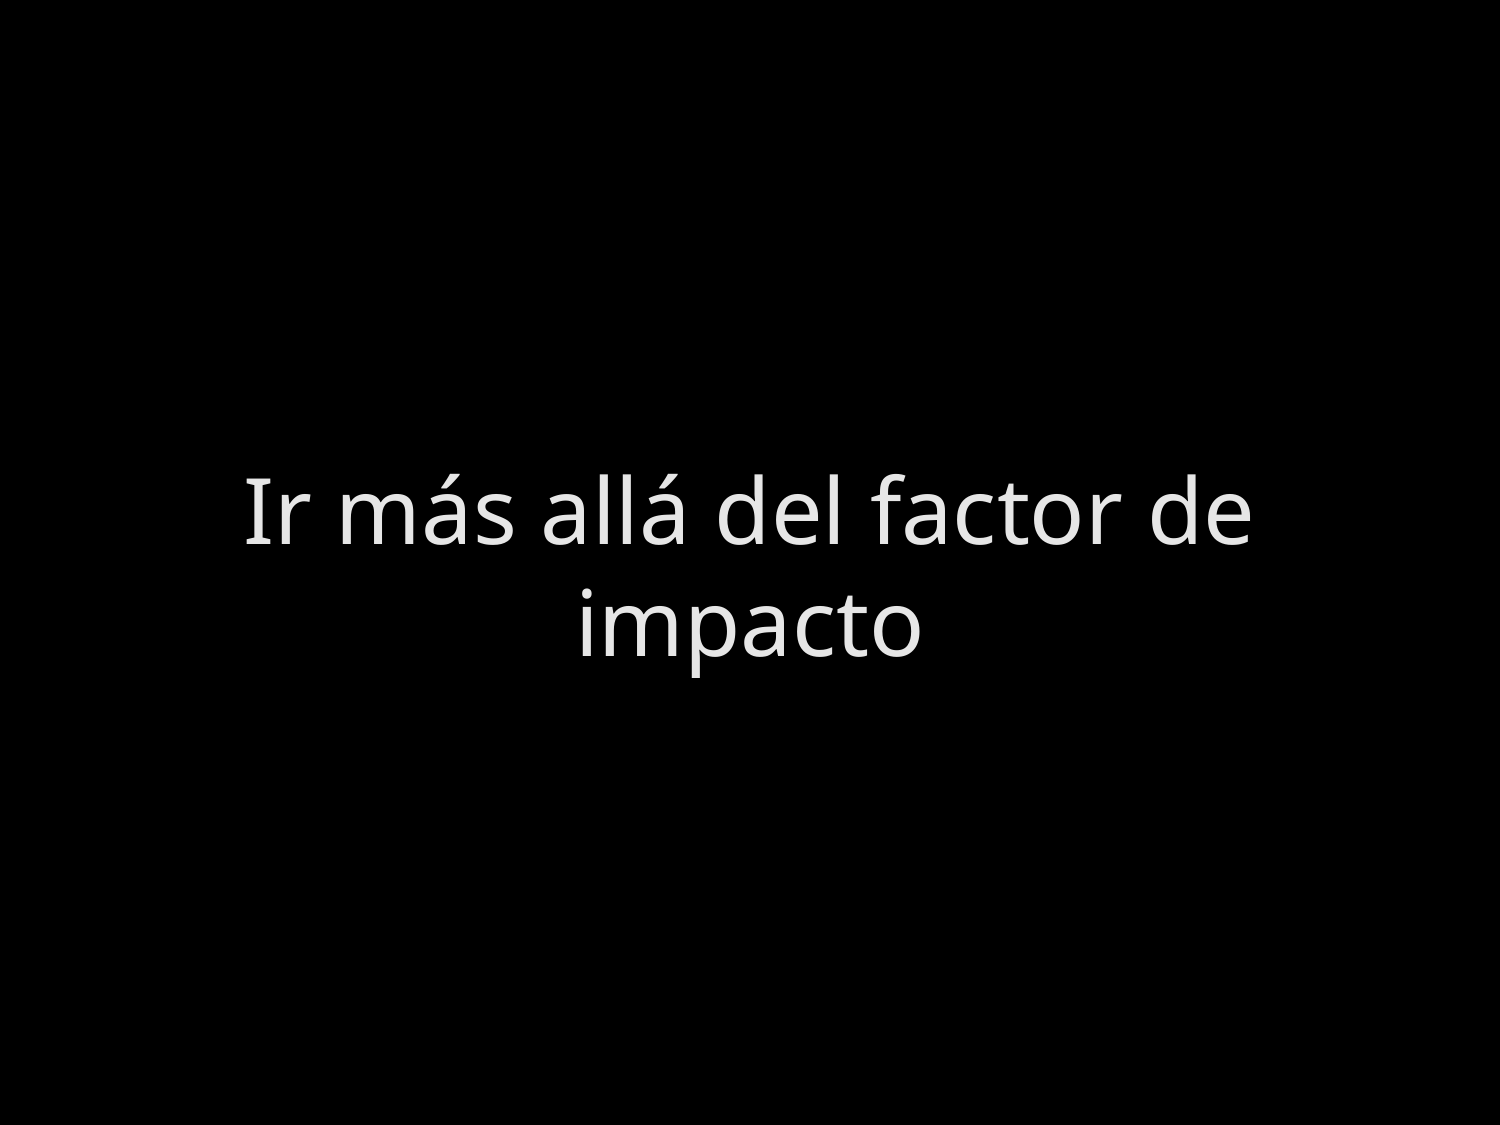

# Ir más allá del factor de impacto